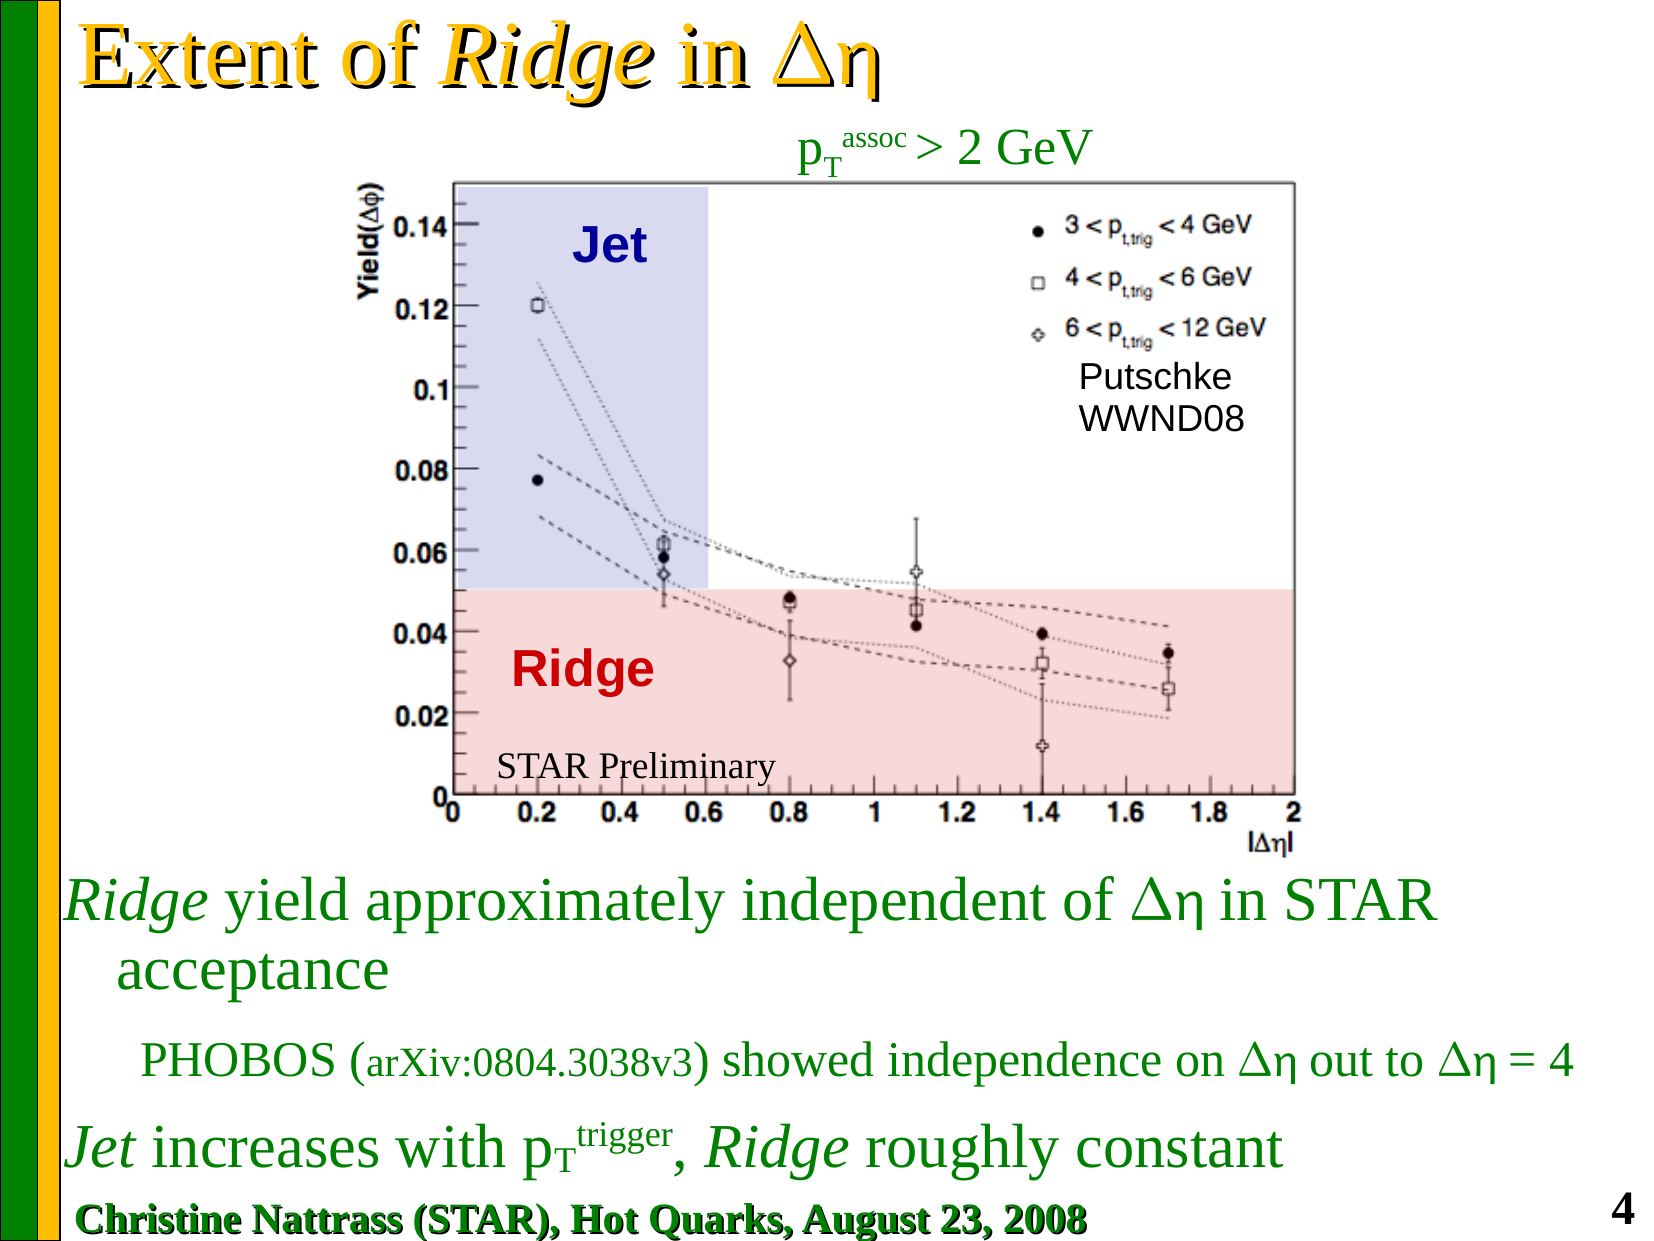

# Extent of Ridge in 
Jet
Putschke WWND08
Ridge
STAR Preliminary
 pTassoc > 2 GeV
Ridge yield approximately independent of  in STAR acceptance
PHOBOS (arXiv:0804.3038v3) showed independence on  out to  = 4
Jet increases with pTtrigger, Ridge roughly constant
4